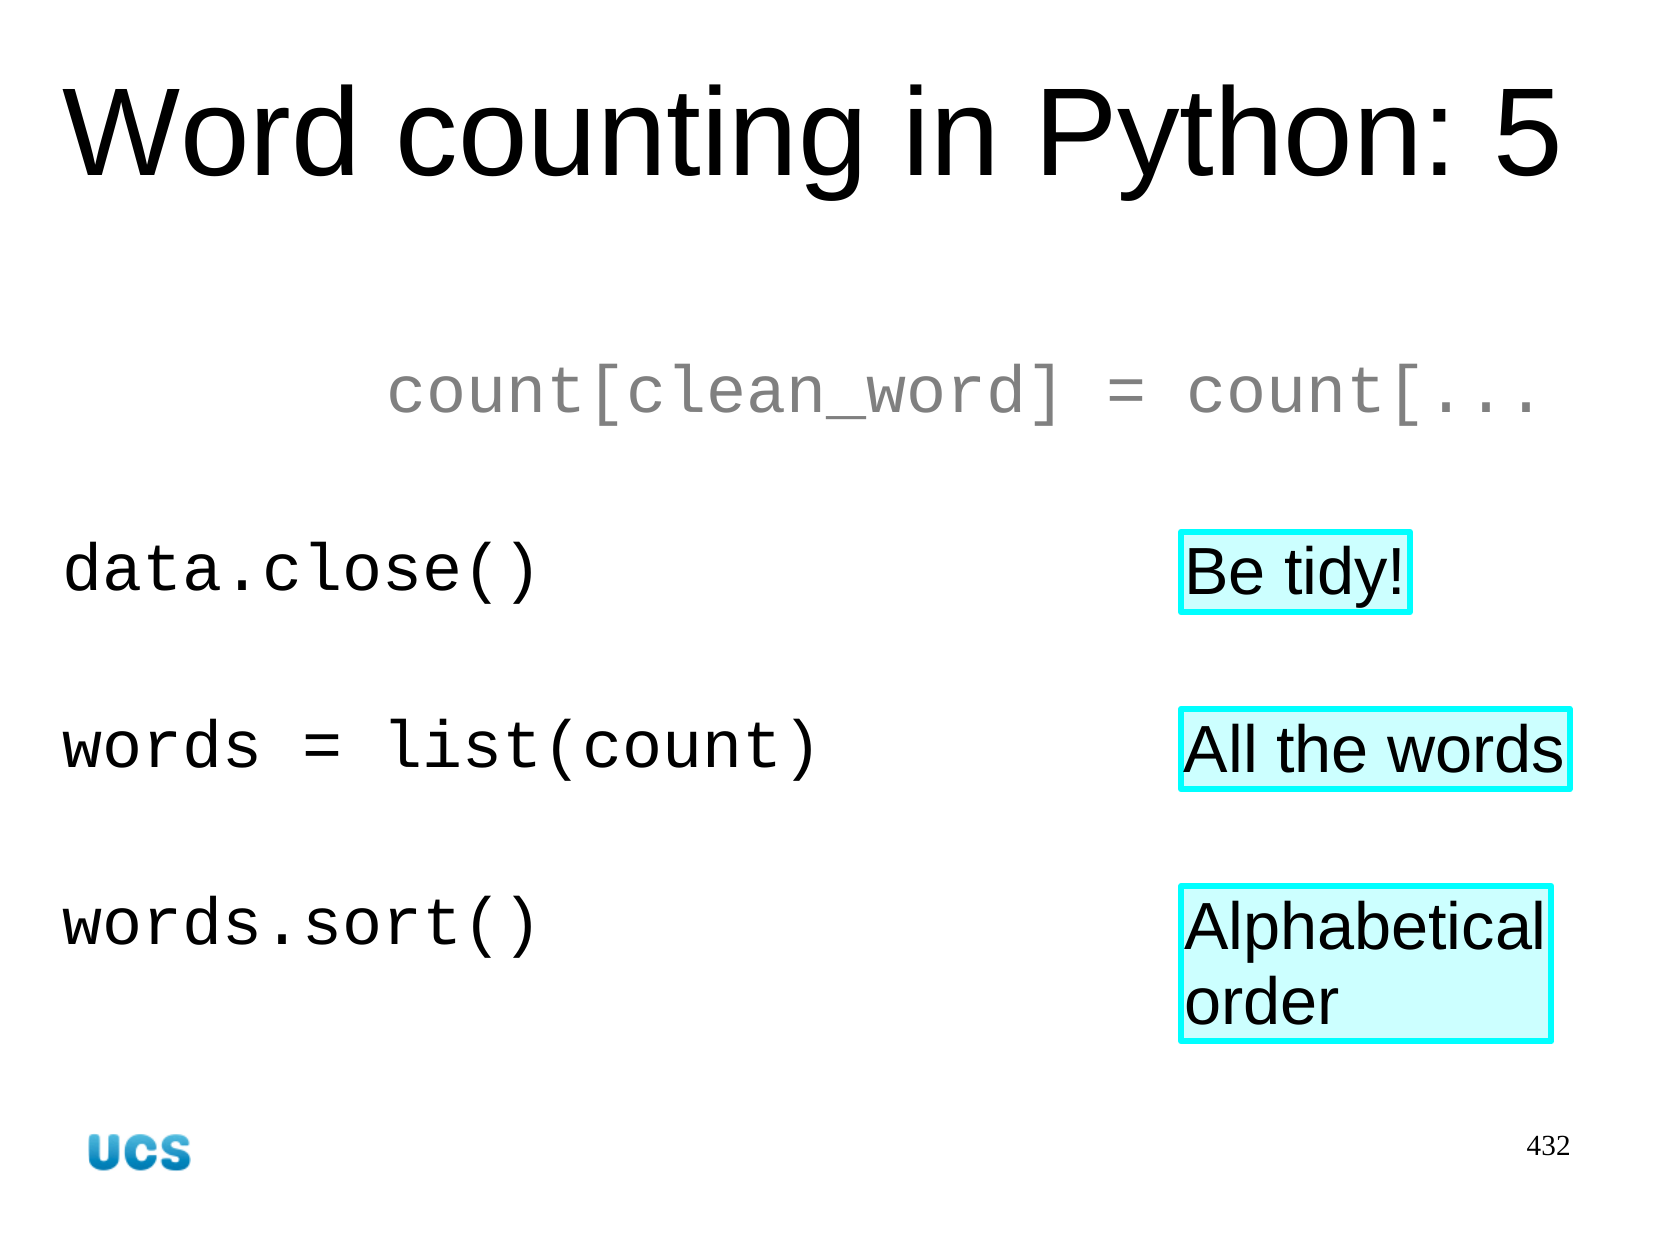

Word counting in Python: 5
count[clean_word] = count[...
data.close()
Be tidy!
words = list(count)
All the words
words.sort()
Alphabetical
order
432